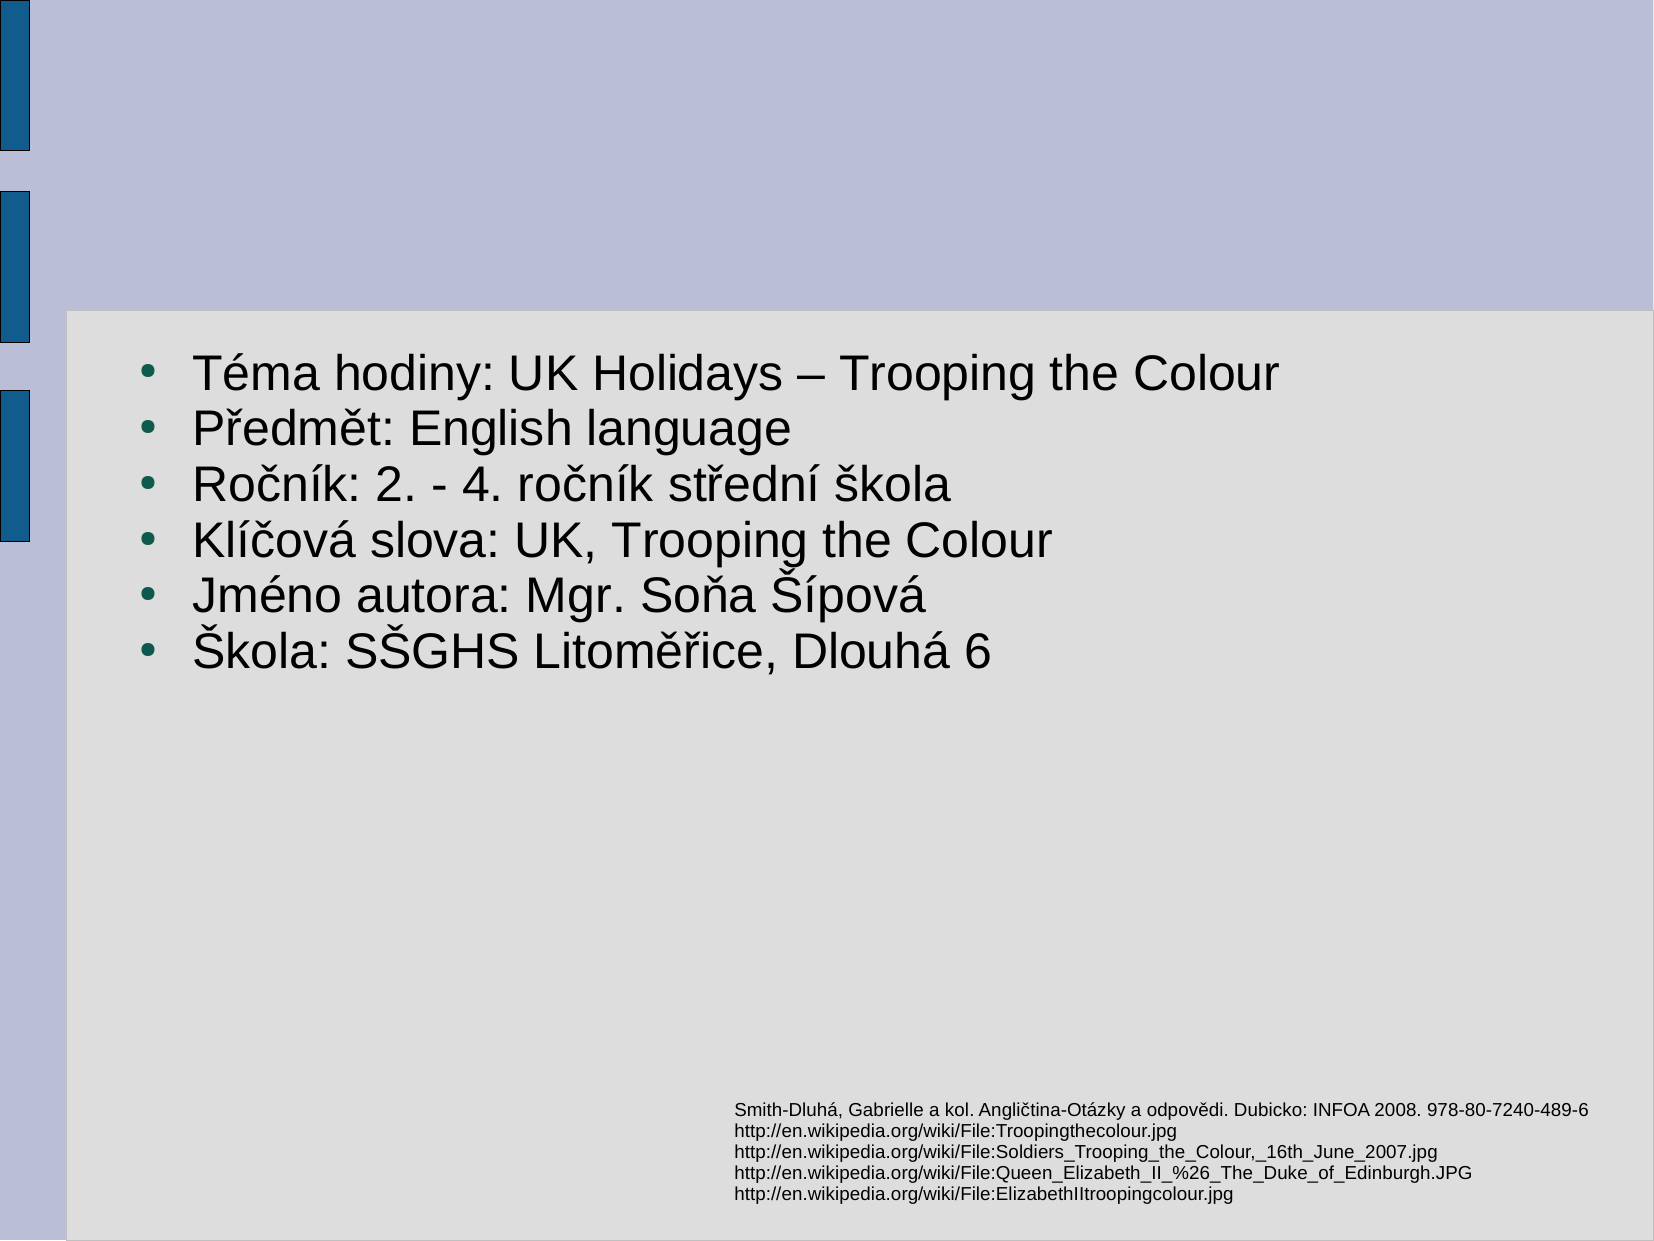

# Téma hodiny: UK Holidays – Trooping the Colour
Předmět: English language
Ročník: 2. - 4. ročník střední škola
Klíčová slova: UK, Trooping the Colour
Jméno autora: Mgr. Soňa Šípová
Škola: SŠGHS Litoměřice, Dlouhá 6
Smith-Dluhá, Gabrielle a kol. Angličtina-Otázky a odpovědi. Dubicko: INFOA 2008. 978-80-7240-489-6
http://en.wikipedia.org/wiki/File:Troopingthecolour.jpg
http://en.wikipedia.org/wiki/File:Soldiers_Trooping_the_Colour,_16th_June_2007.jpg
http://en.wikipedia.org/wiki/File:Queen_Elizabeth_II_%26_The_Duke_of_Edinburgh.JPG
http://en.wikipedia.org/wiki/File:ElizabethIItroopingcolour.jpg